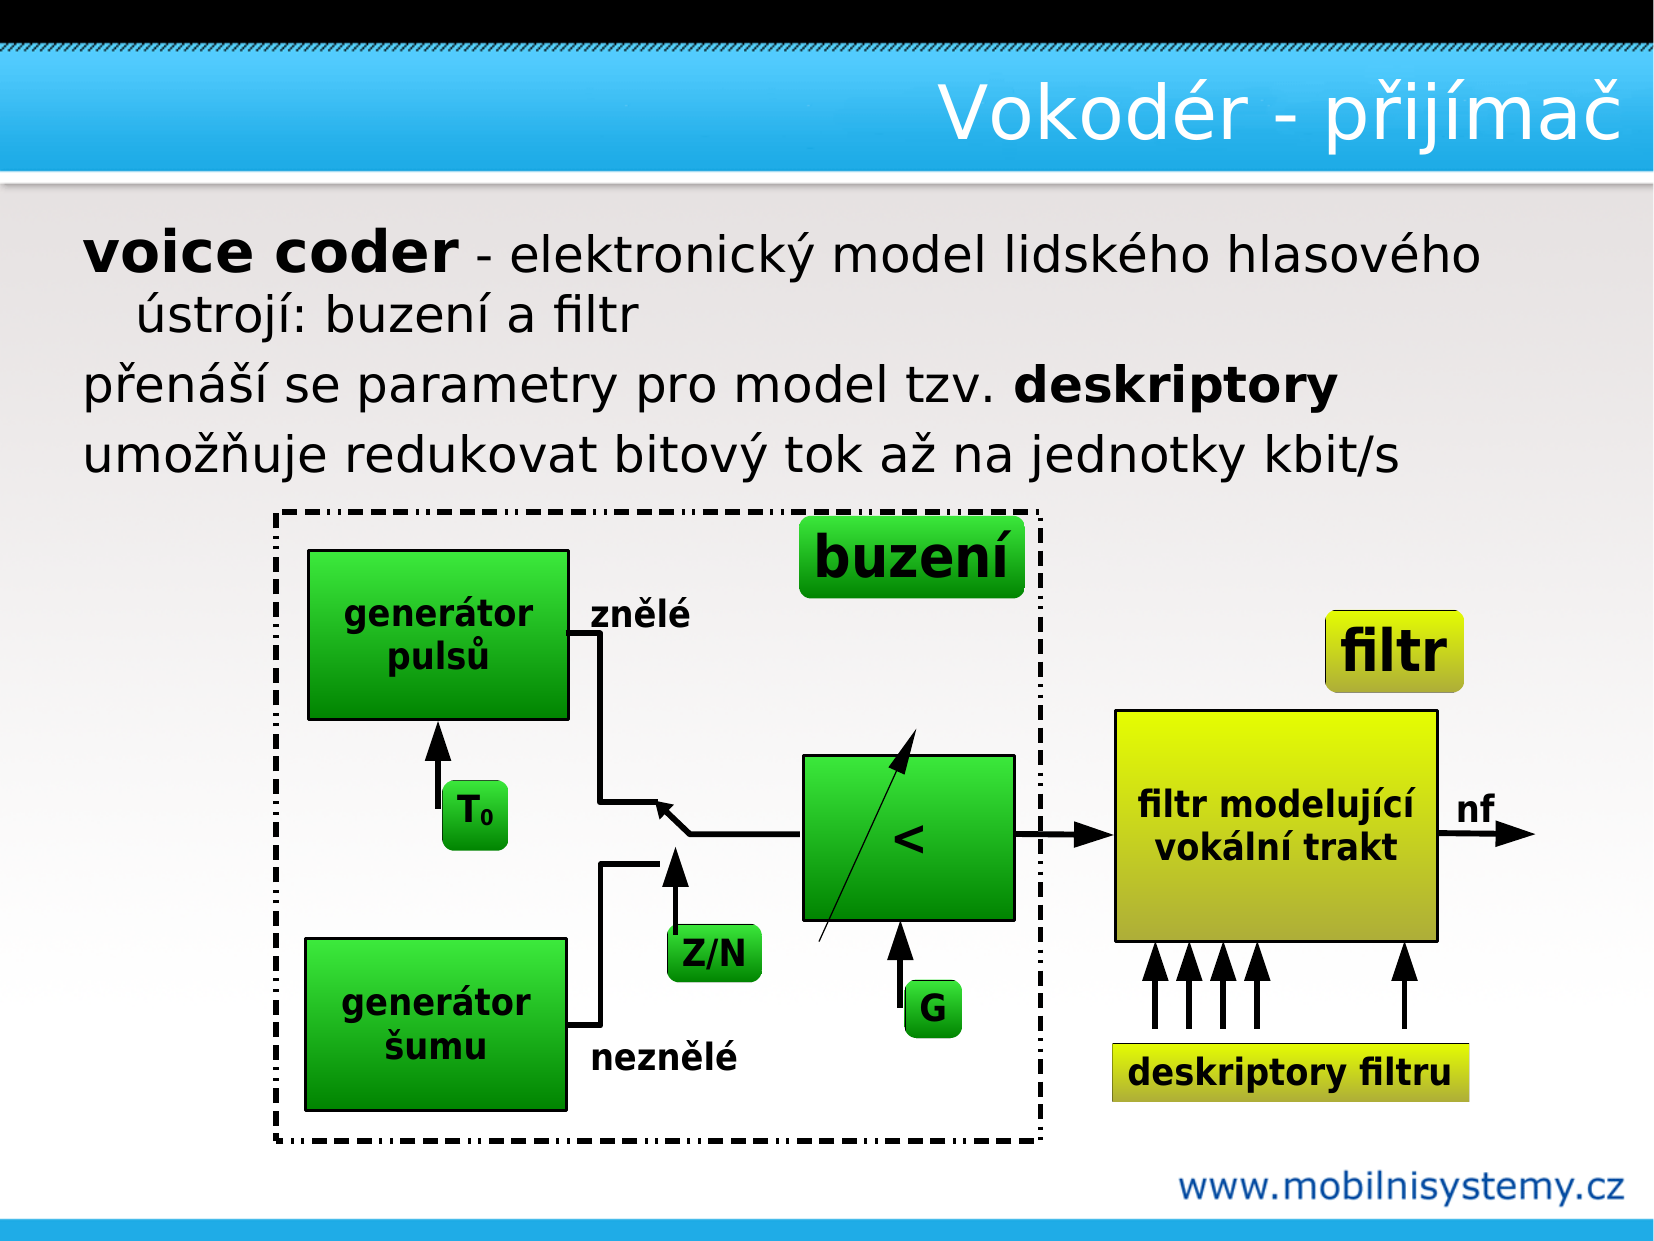

# Vokodér - přijímač
voice coder - elektronický model lidského hlasového ústrojí: buzení a filtr
přenáší se parametry pro model tzv. deskriptory
umožňuje redukovat bitový tok až na jednotky kbit/s
buzení
generátor
pulsů
znělé
filtr
filtr modelující
vokální trakt
<
T0
nf
Z/N
generátor
šumu
G
neznělé
deskriptory filtru